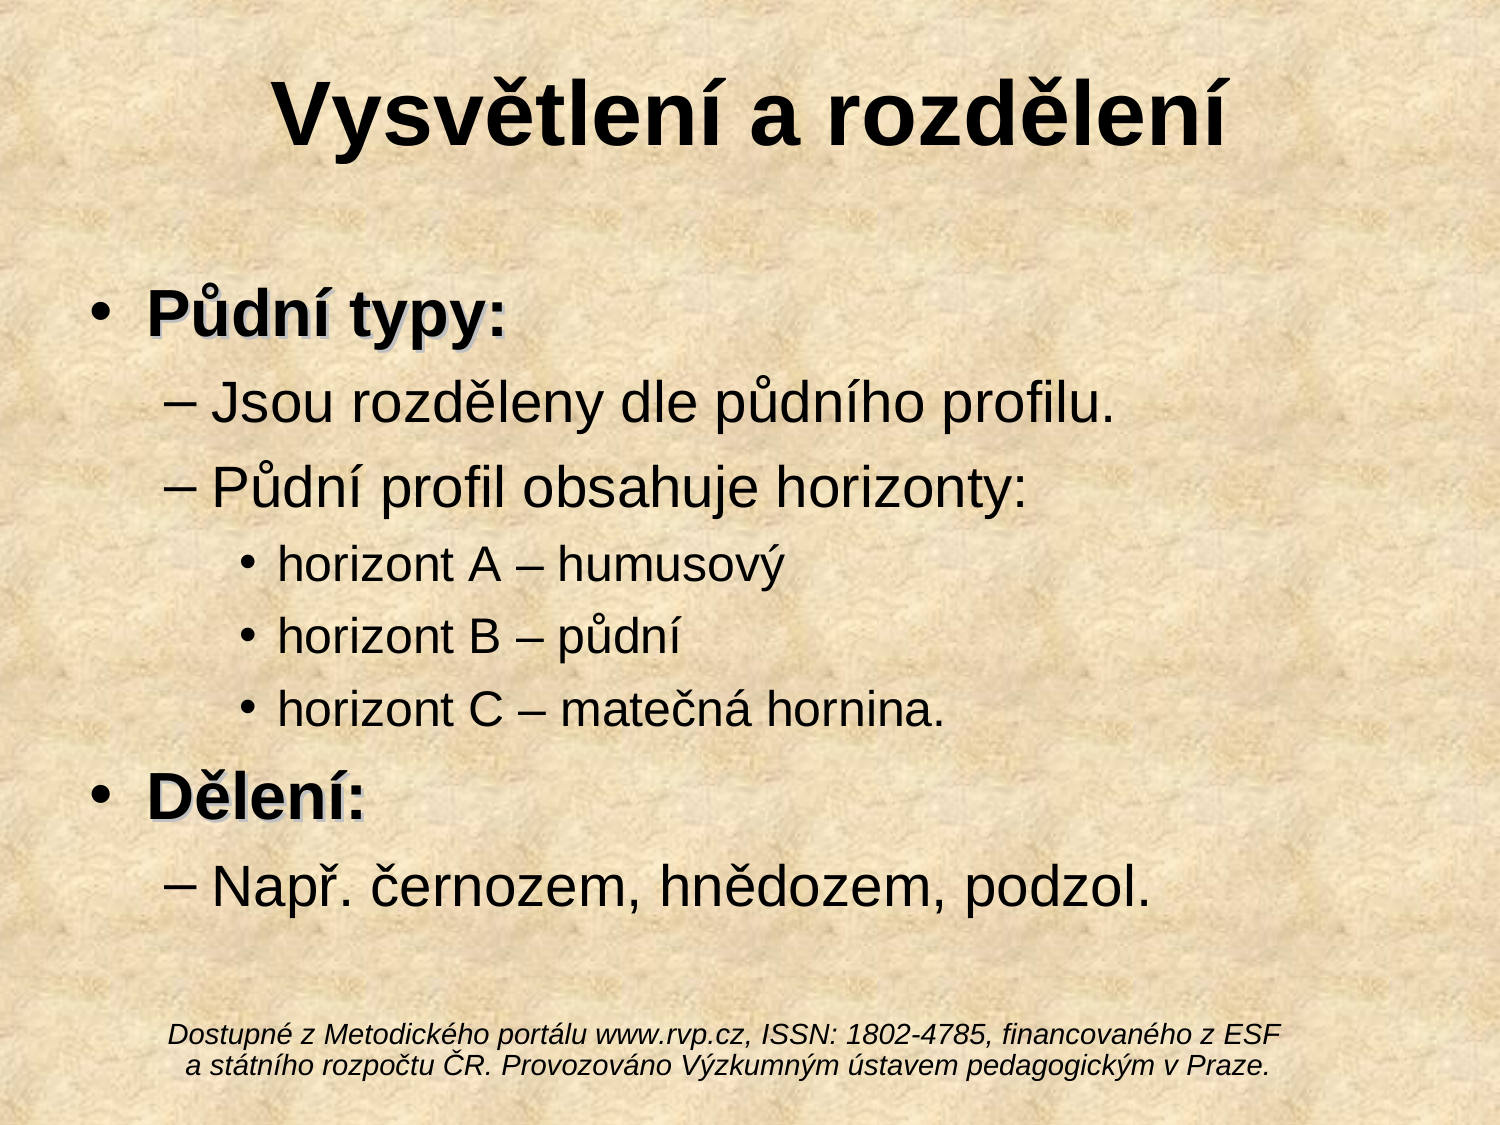

# Vysvětlení a rozdělení
Půdní typy:
Jsou rozděleny dle půdního profilu.
Půdní profil obsahuje horizonty:
horizont A – humusový
horizont B – půdní
horizont C – matečná hornina.
Dělení:
Např. černozem, hnědozem, podzol.
Dostupné z Metodického portálu www.rvp.cz, ISSN: 1802-4785, financovaného z ESF
a státního rozpočtu ČR. Provozováno Výzkumným ústavem pedagogickým v Praze.